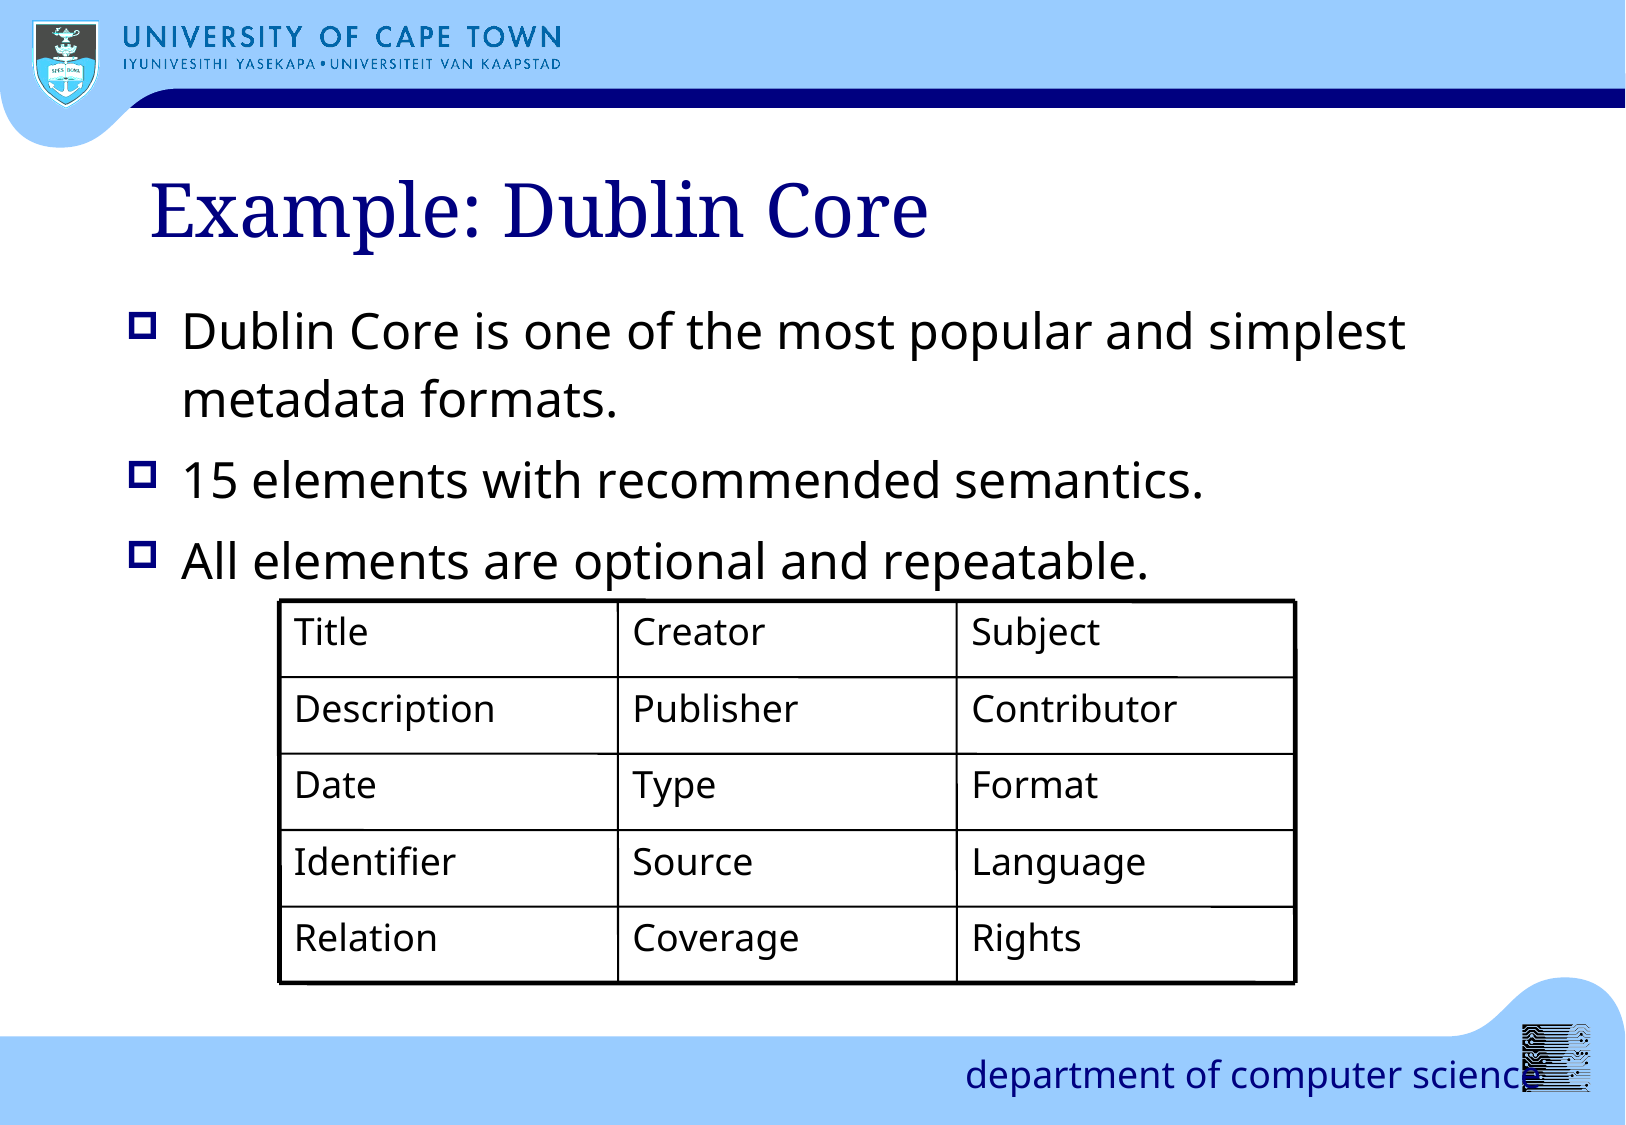

# Example: Dublin Core
Dublin Core is one of the most popular and simplest metadata formats.
15 elements with recommended semantics.
All elements are optional and repeatable.
Title
Creator
Subject
Description
Publisher
Contributor
Date
Type
Format
Identifier
Source
Language
Relation
Coverage
Rights